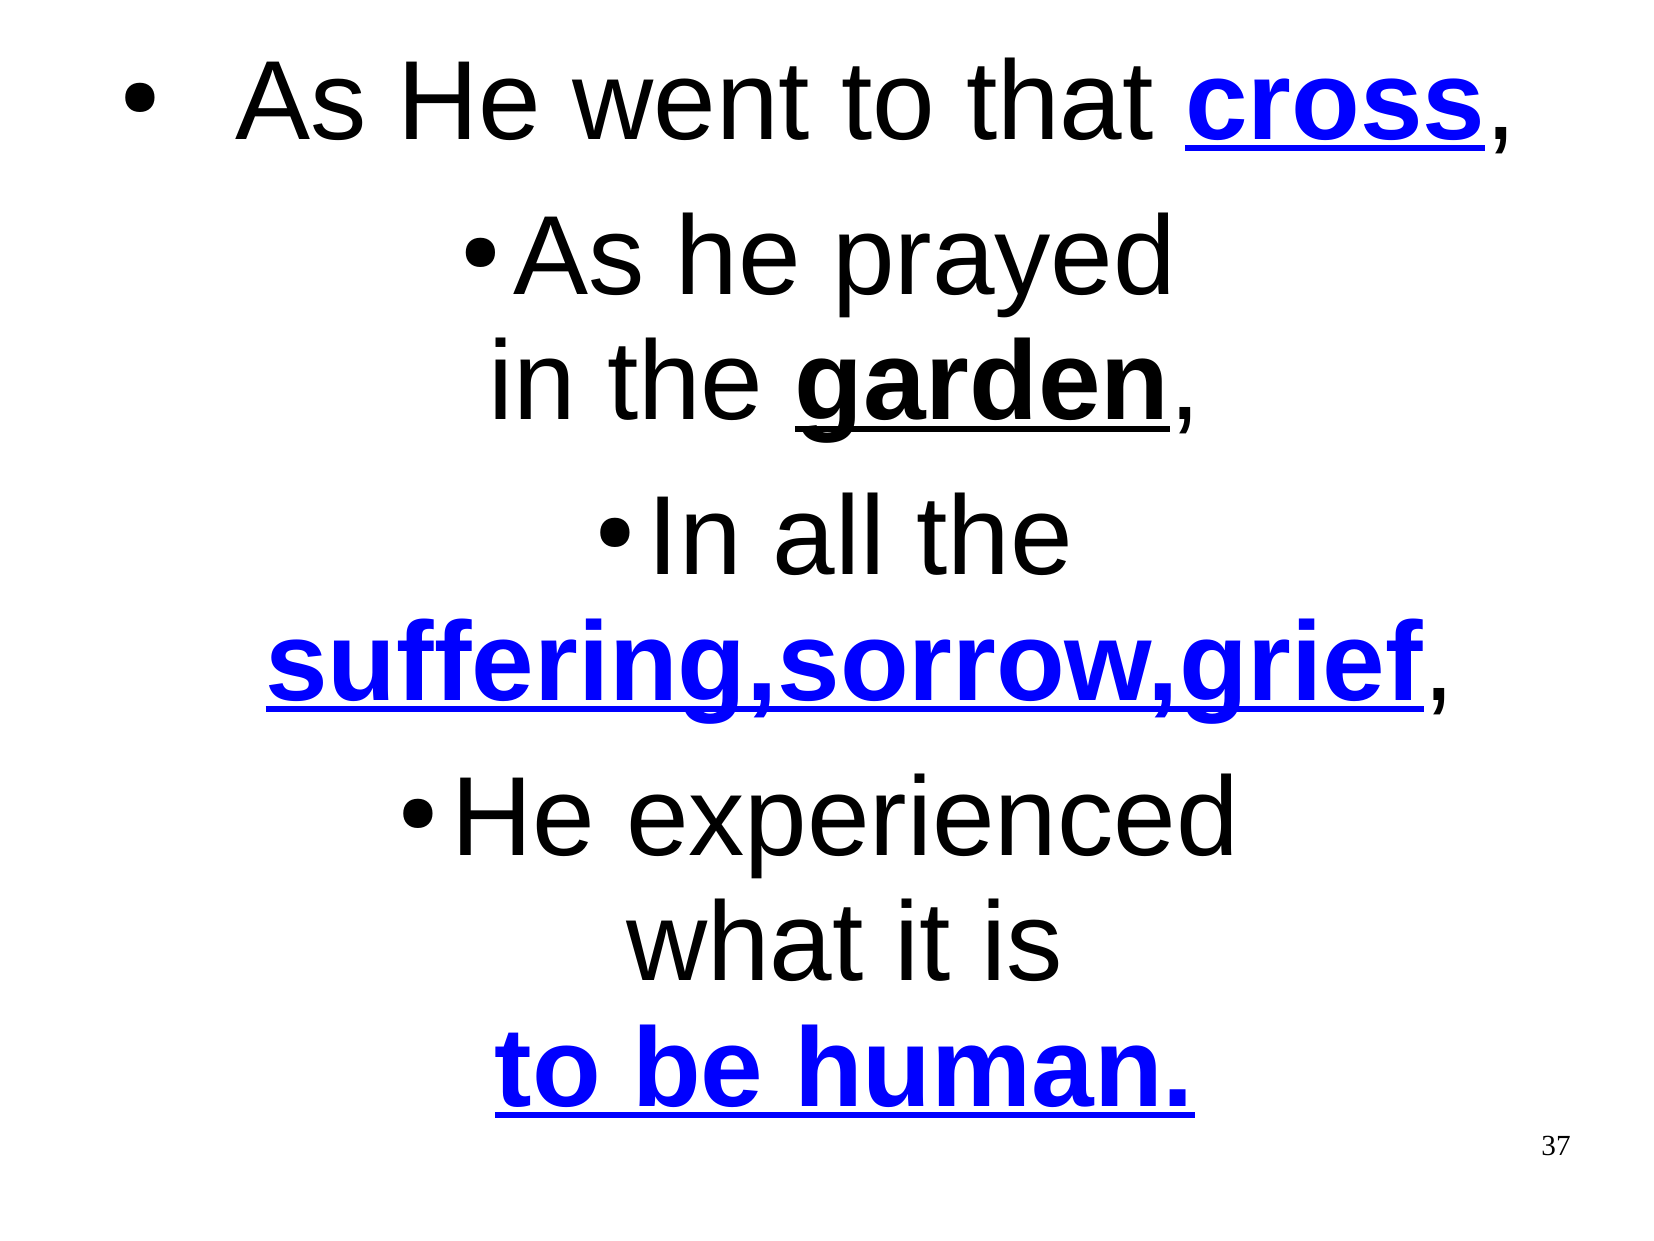

# As He went to that cross,
As he prayed
in the garden,
In all the suffering,sorrow,grief,
He experienced
what it is
to be human.
37